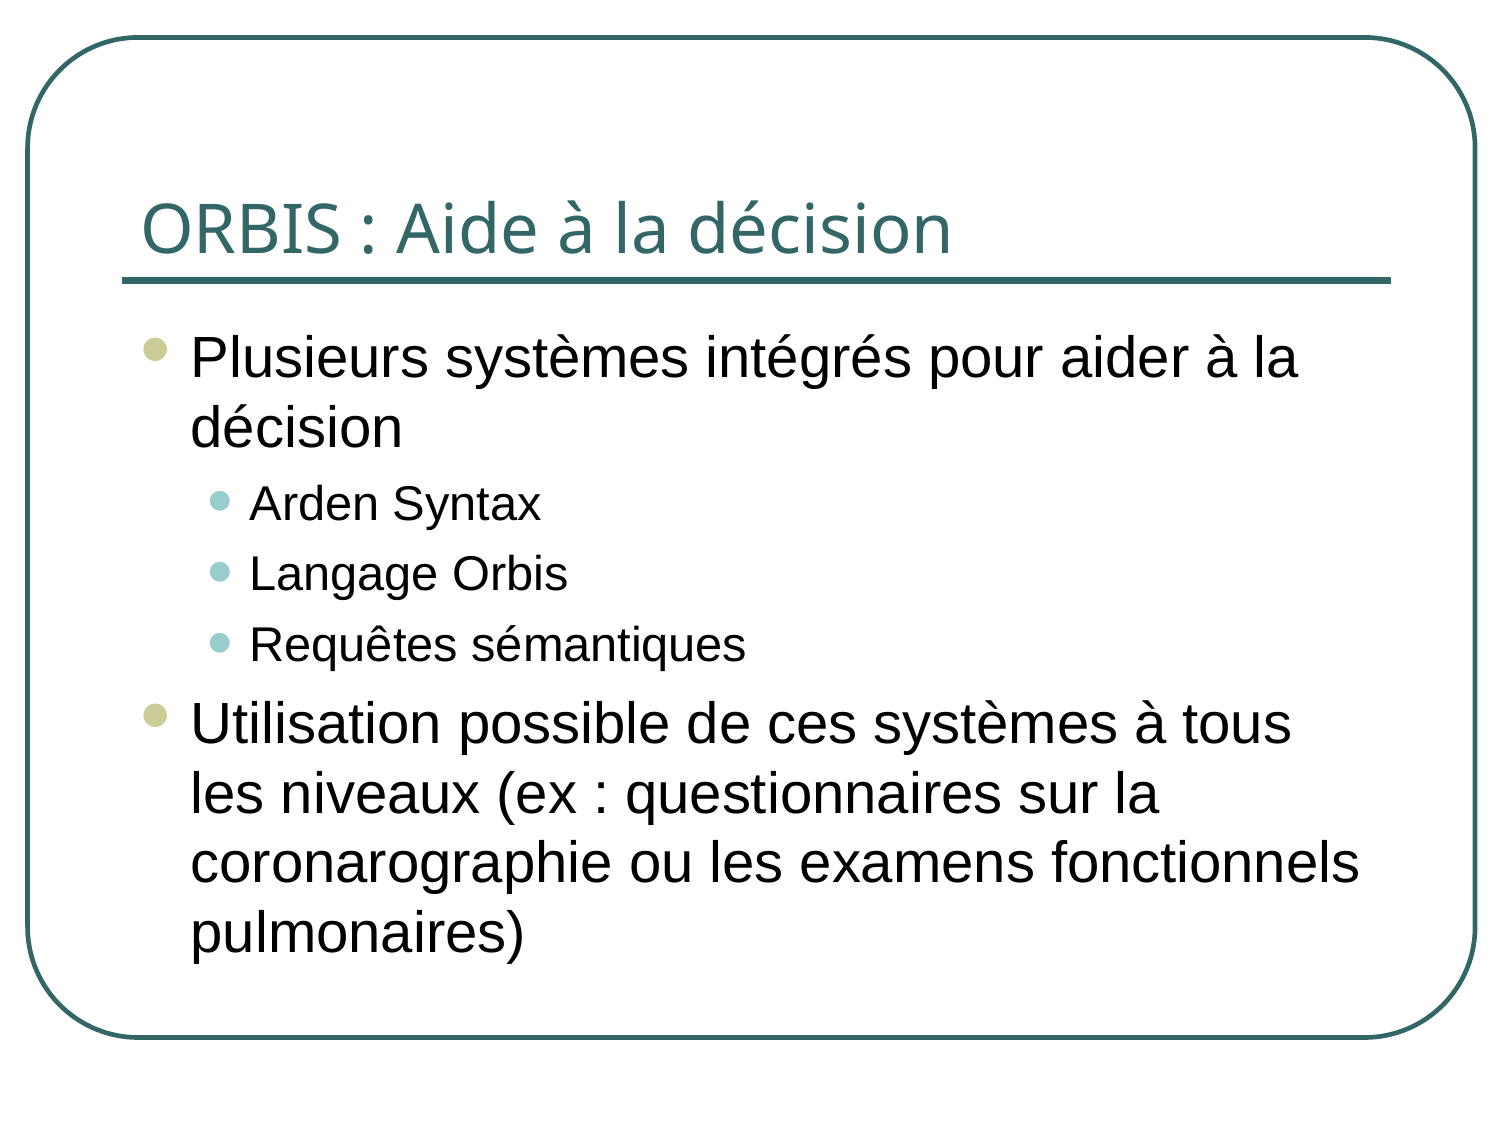

# ORBIS : Aide à la décision
Plusieurs systèmes intégrés pour aider à la décision
Arden Syntax
Langage Orbis
Requêtes sémantiques
Utilisation possible de ces systèmes à tous les niveaux (ex : questionnaires sur la coronarographie ou les examens fonctionnels pulmonaires)